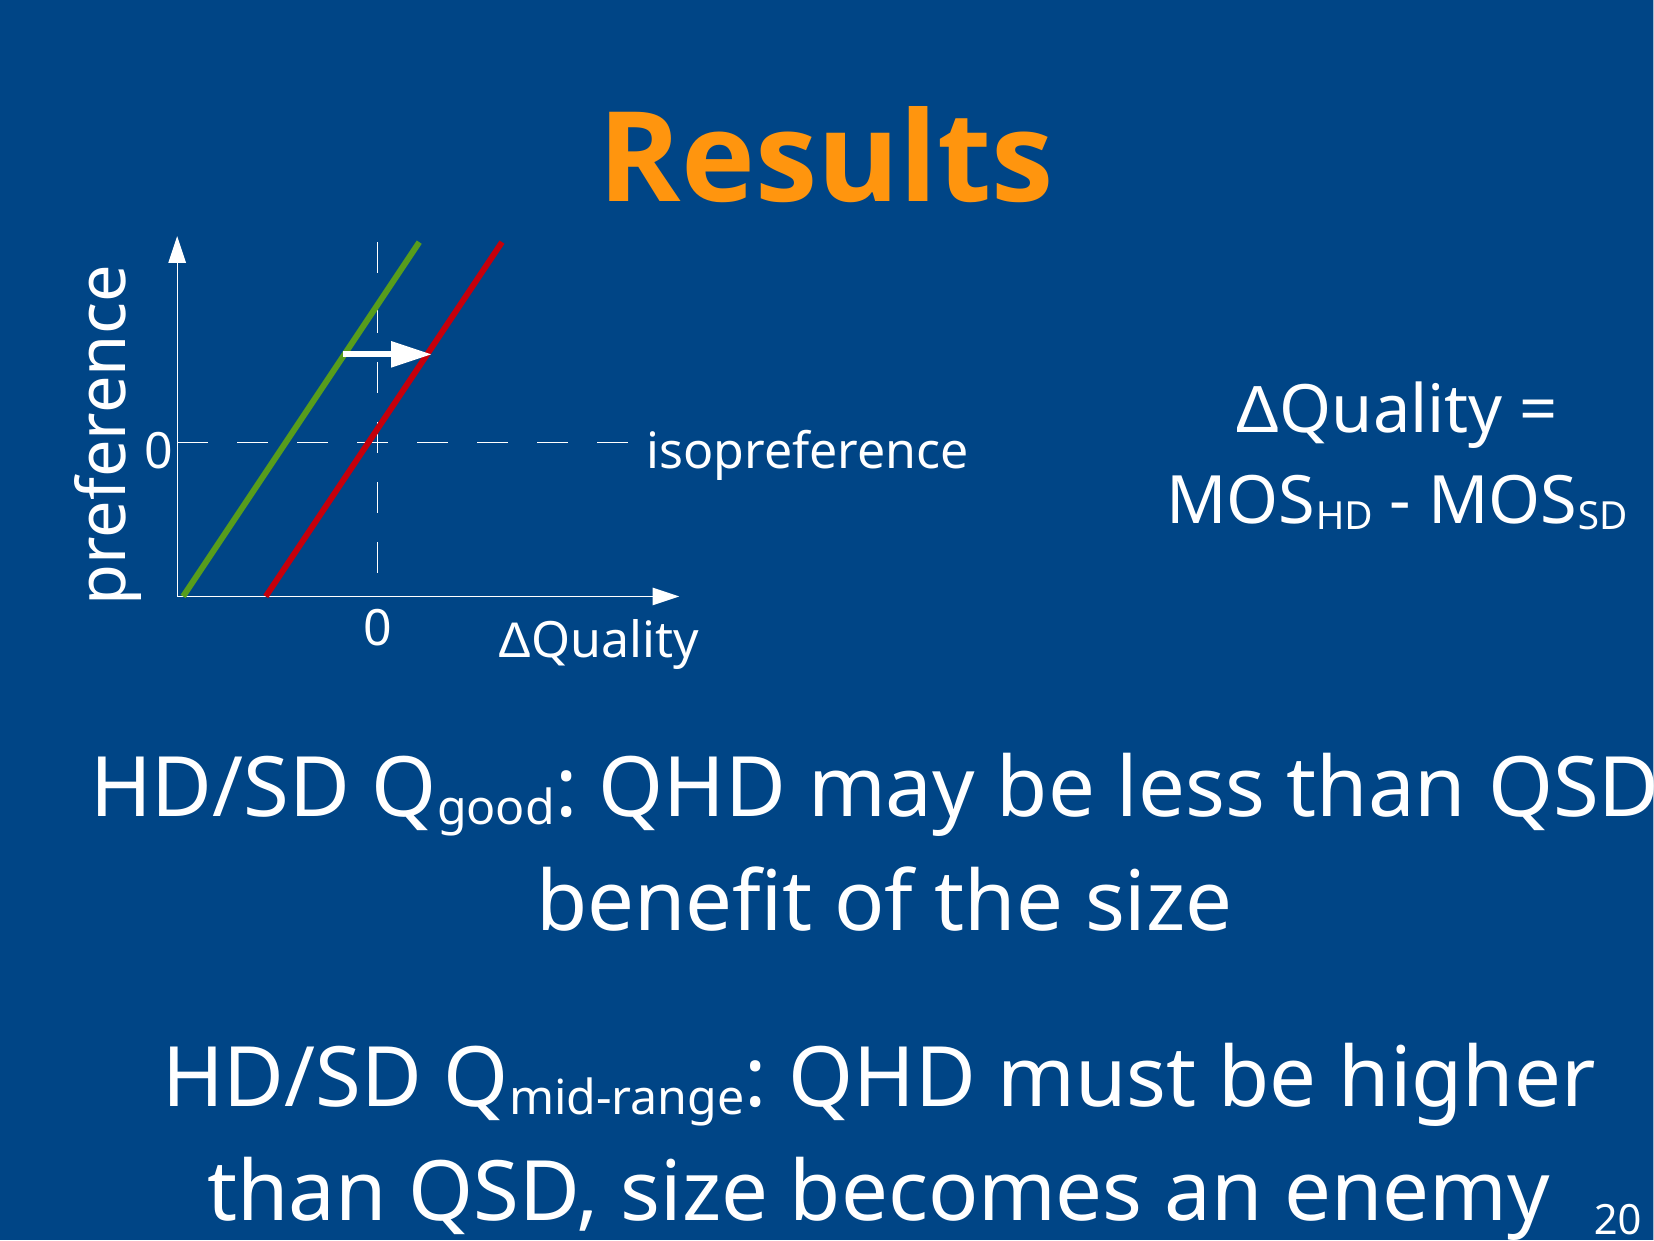

# Results
ΔQuality =
MOSHD - MOSSD
preference
0
isopreference
0
ΔQuality
HD/SD Qgood: QHD may be less than QSD,
benefit of the size
HD/SD Qmid-range: QHD must be higher
than QSD, size becomes an enemy
20